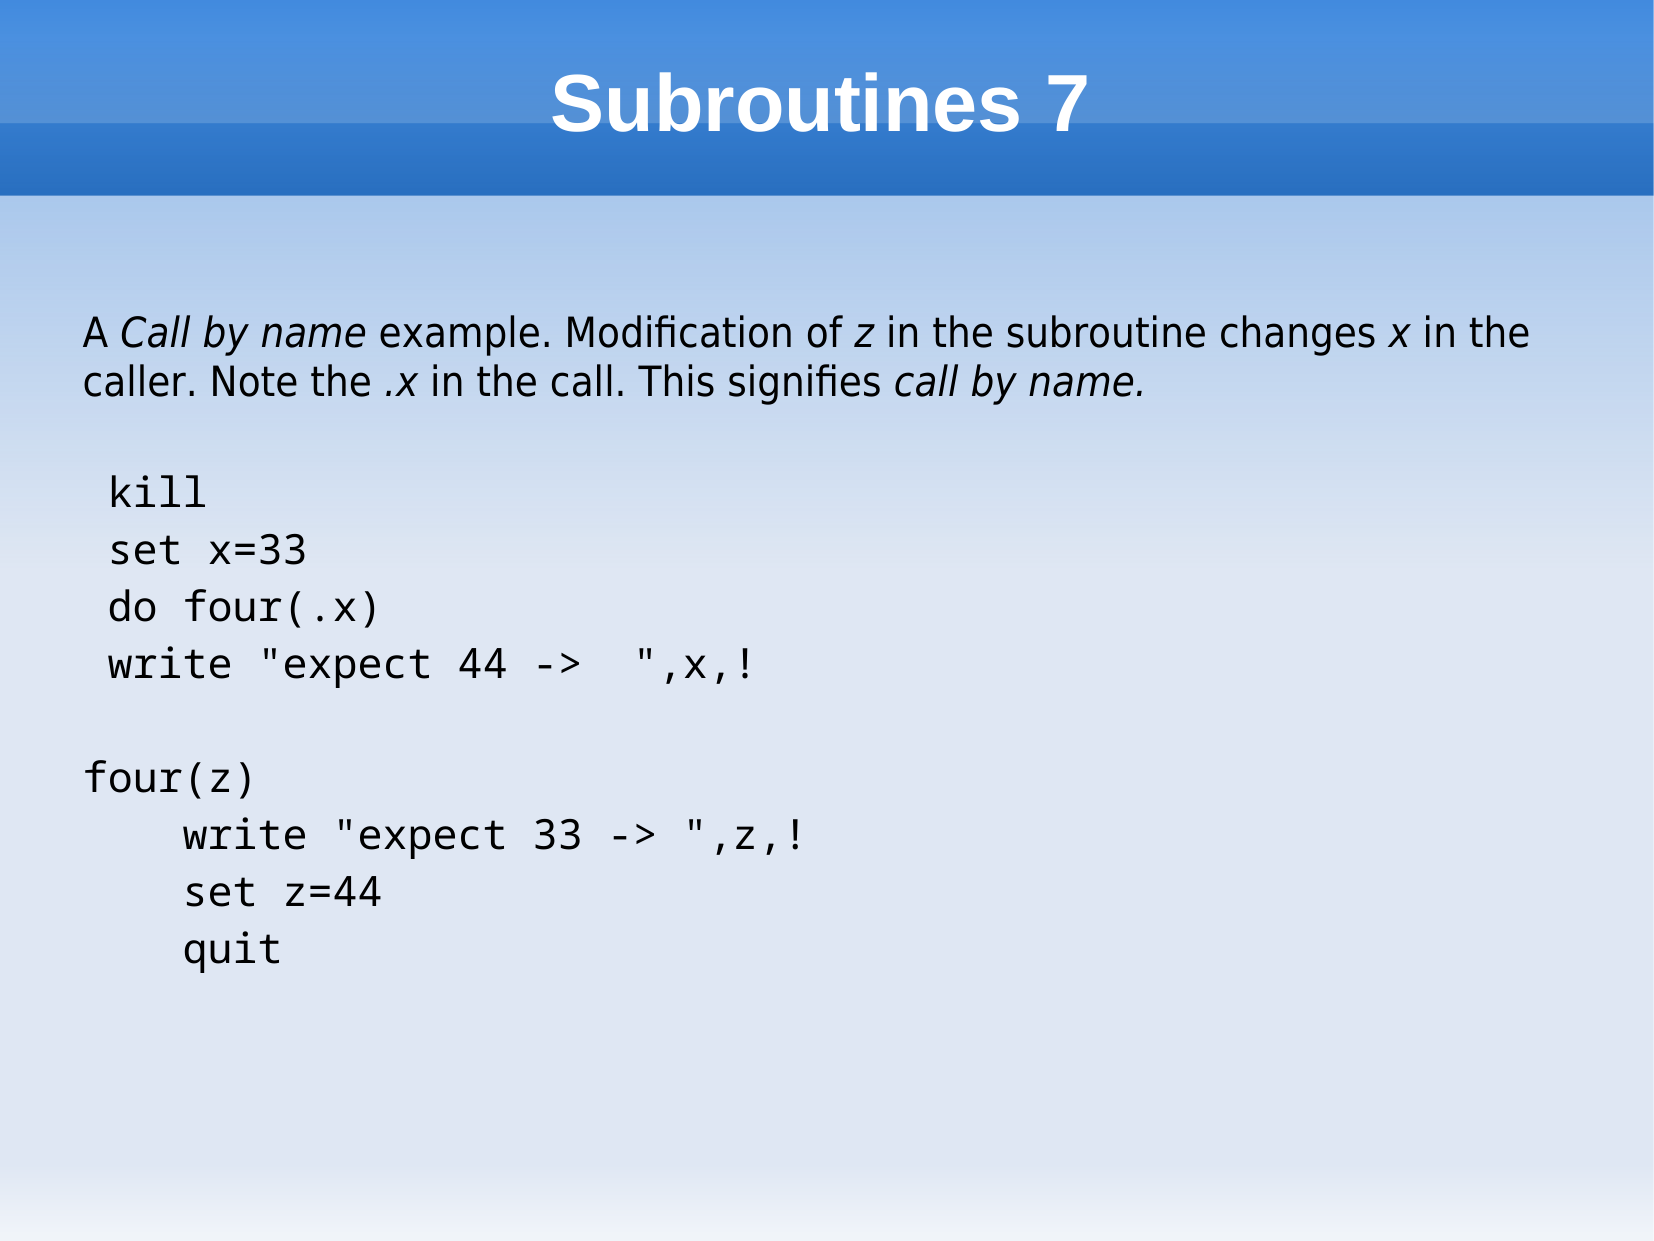

# Subroutines 7
A Call by name example. Modification of z in the subroutine changes x in the caller. Note the .x in the call. This signifies call by name.
 kill
 set x=33
 do four(.x)
 write "expect 44 -> ",x,!
four(z)
 write "expect 33 -> ",z,!
 set z=44
 quit